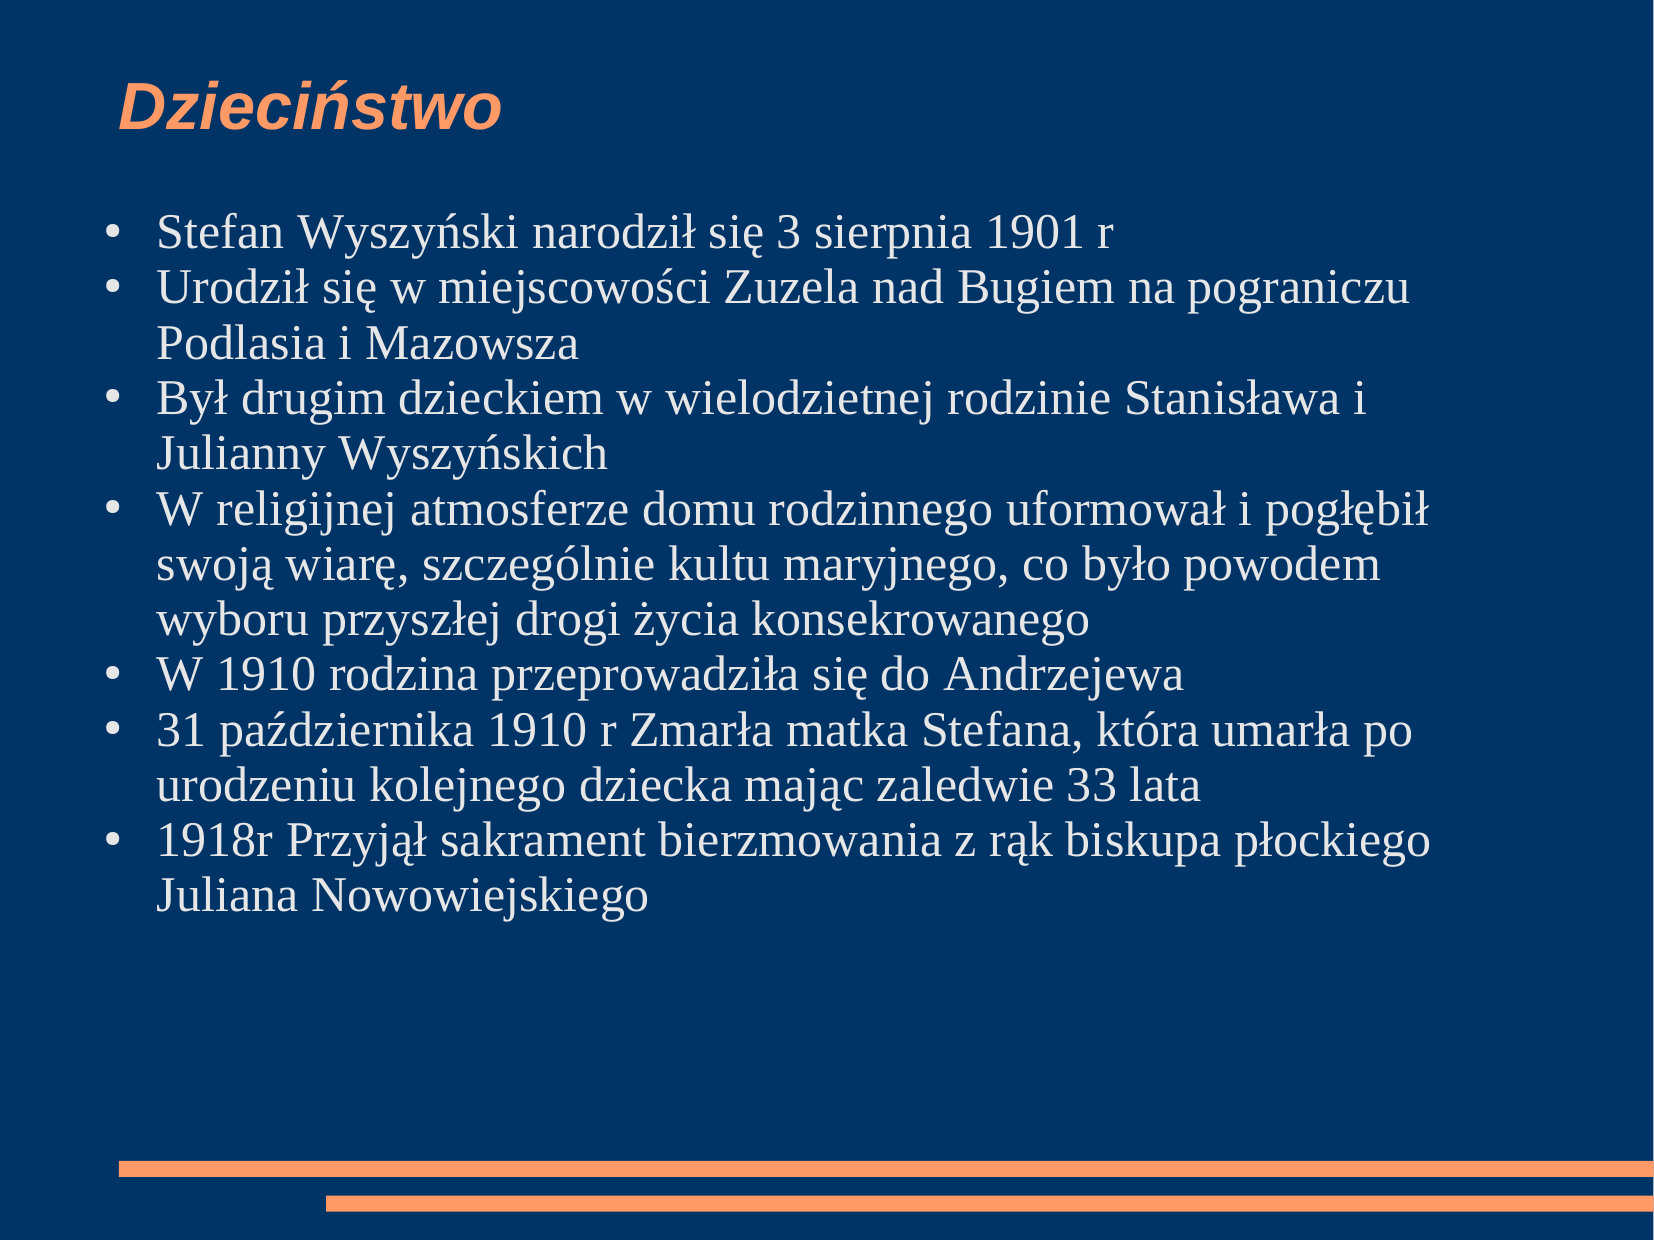

# Dzieciństwo
Stefan Wyszyński narodził się 3 sierpnia 1901 r
Urodził się w miejscowości Zuzela nad Bugiem na pograniczu Podlasia i Mazowsza
Był drugim dzieckiem w wielodzietnej rodzinie Stanisława i Julianny Wyszyńskich
W religijnej atmosferze domu rodzinnego uformował i pogłębił swoją wiarę, szczególnie kultu maryjnego, co było powodem wyboru przyszłej drogi życia konsekrowanego
W 1910 rodzina przeprowadziła się do Andrzejewa
31 października 1910 r Zmarła matka Stefana, która umarła po urodzeniu kolejnego dziecka mając zaledwie 33 lata
1918r Przyjął sakrament bierzmowania z rąk biskupa płockiego Juliana Nowowiejskiego